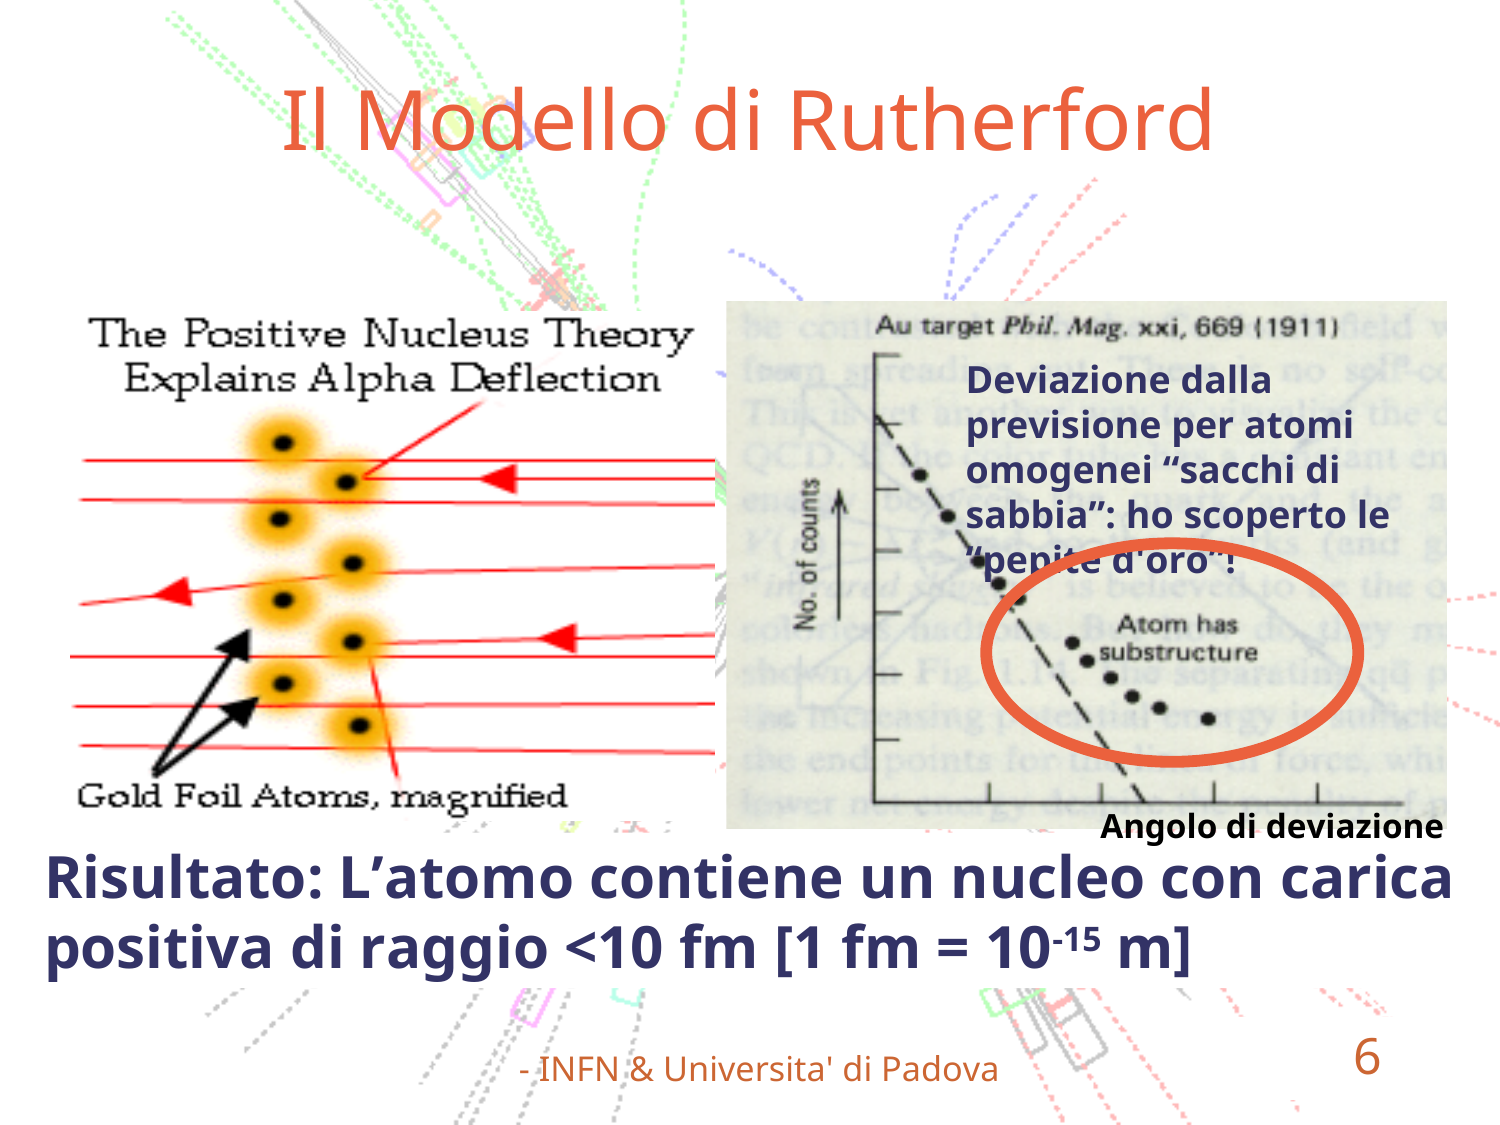

# Il Modello di Rutherford
Deviazione dalla previsione per atomi omogenei “sacchi di sabbia”: ho scoperto le “pepite d'oro”!
Angolo di deviazione
Risultato: L’atomo contiene un nucleo con carica positiva di raggio <10 fm [1 fm = 10-15 m]